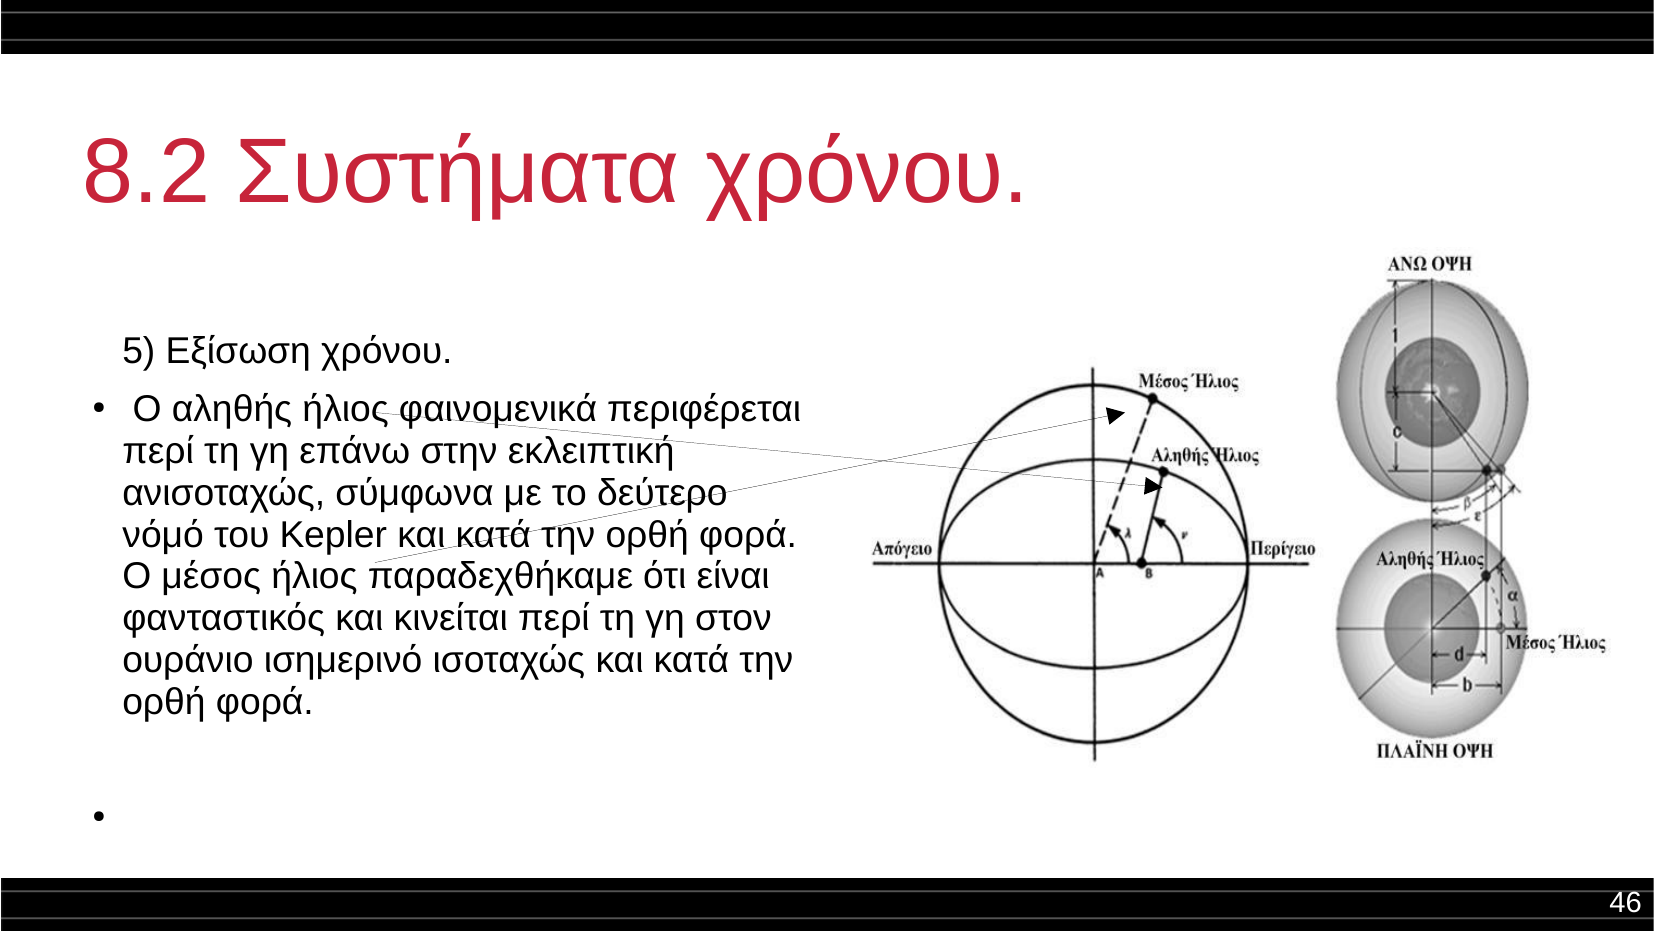

# 8.2 Συστήματα χρόνου.
5) Εξίσωση χρόνου.
 Ο αληθής ήλιος φαινομενικά περιφέρεται περί τη γη επάνω στην εκλειπτική ανισοταχώς, σύμφωνα με το δεύτερο νόμό του Kepler και κατά την ορθή φορά. Ο μέσος ήλιος παραδεχθήκαμε ότι είναι φανταστικός και κινείται περί τη γη στον ουράνιο ισημερινό ισοταχώς και κατά την ορθή φορά.